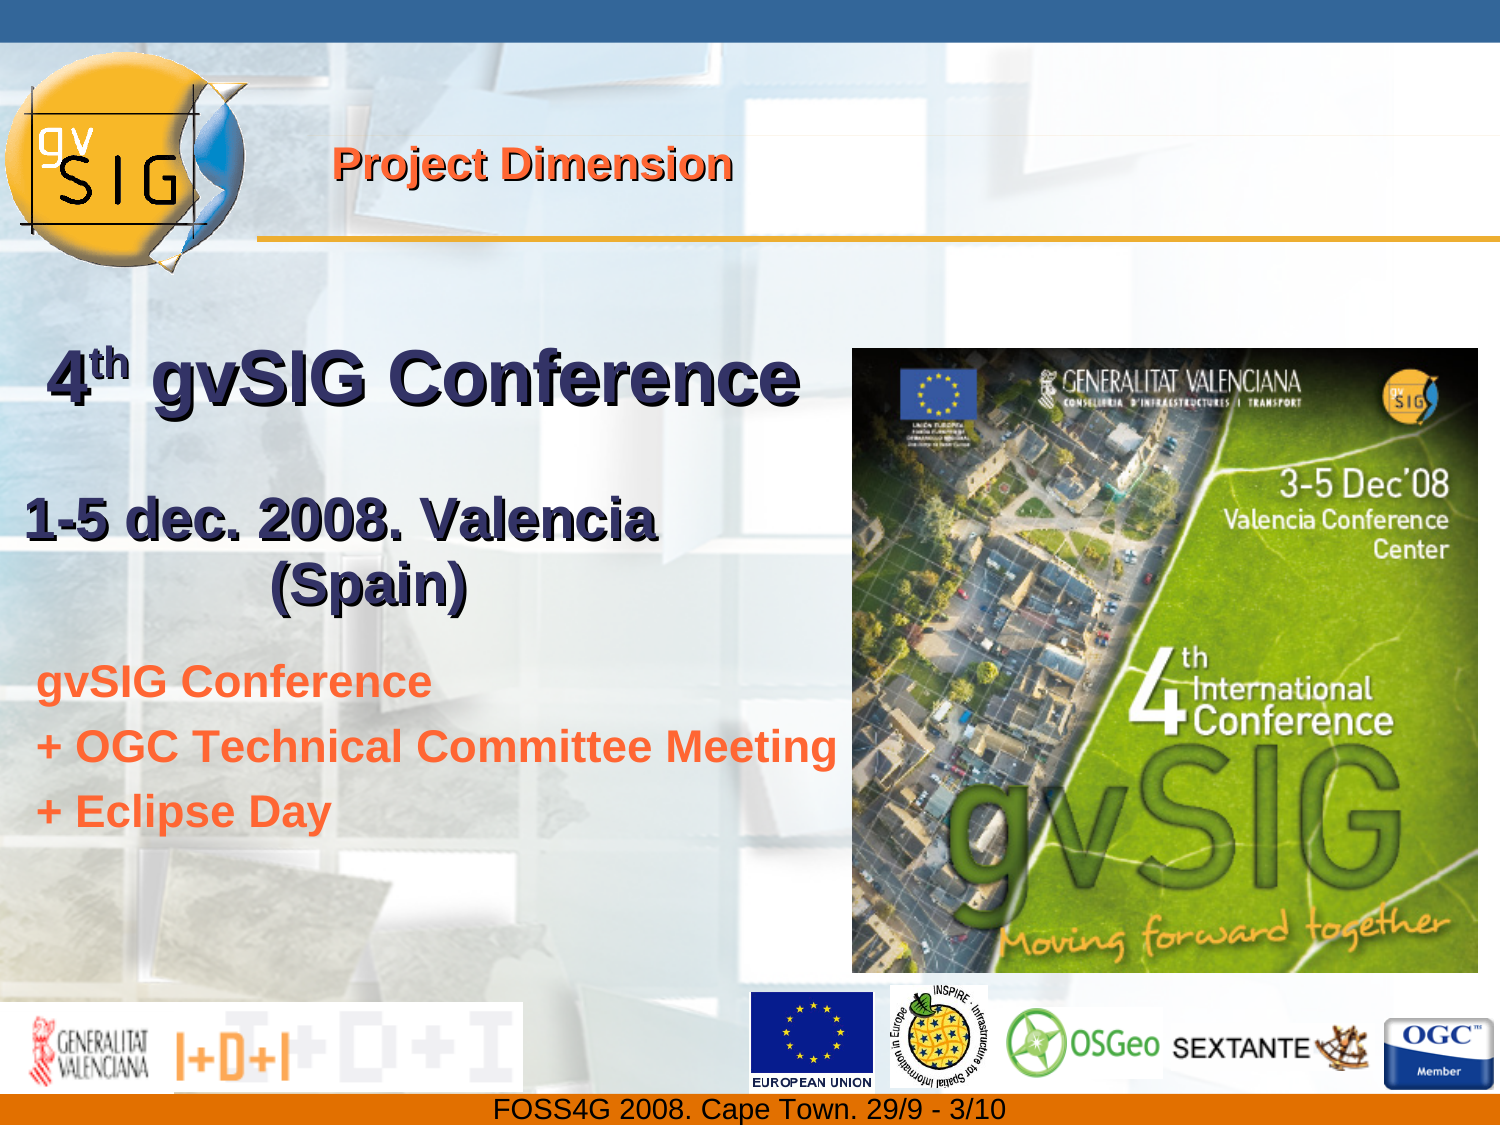

#
Project Dimension
4th gvSIG Conference
1-5 dec. 2008. Valencia (Spain)
gvSIG Conference
+ OGC Technical Committee Meeting
+ Eclipse Day